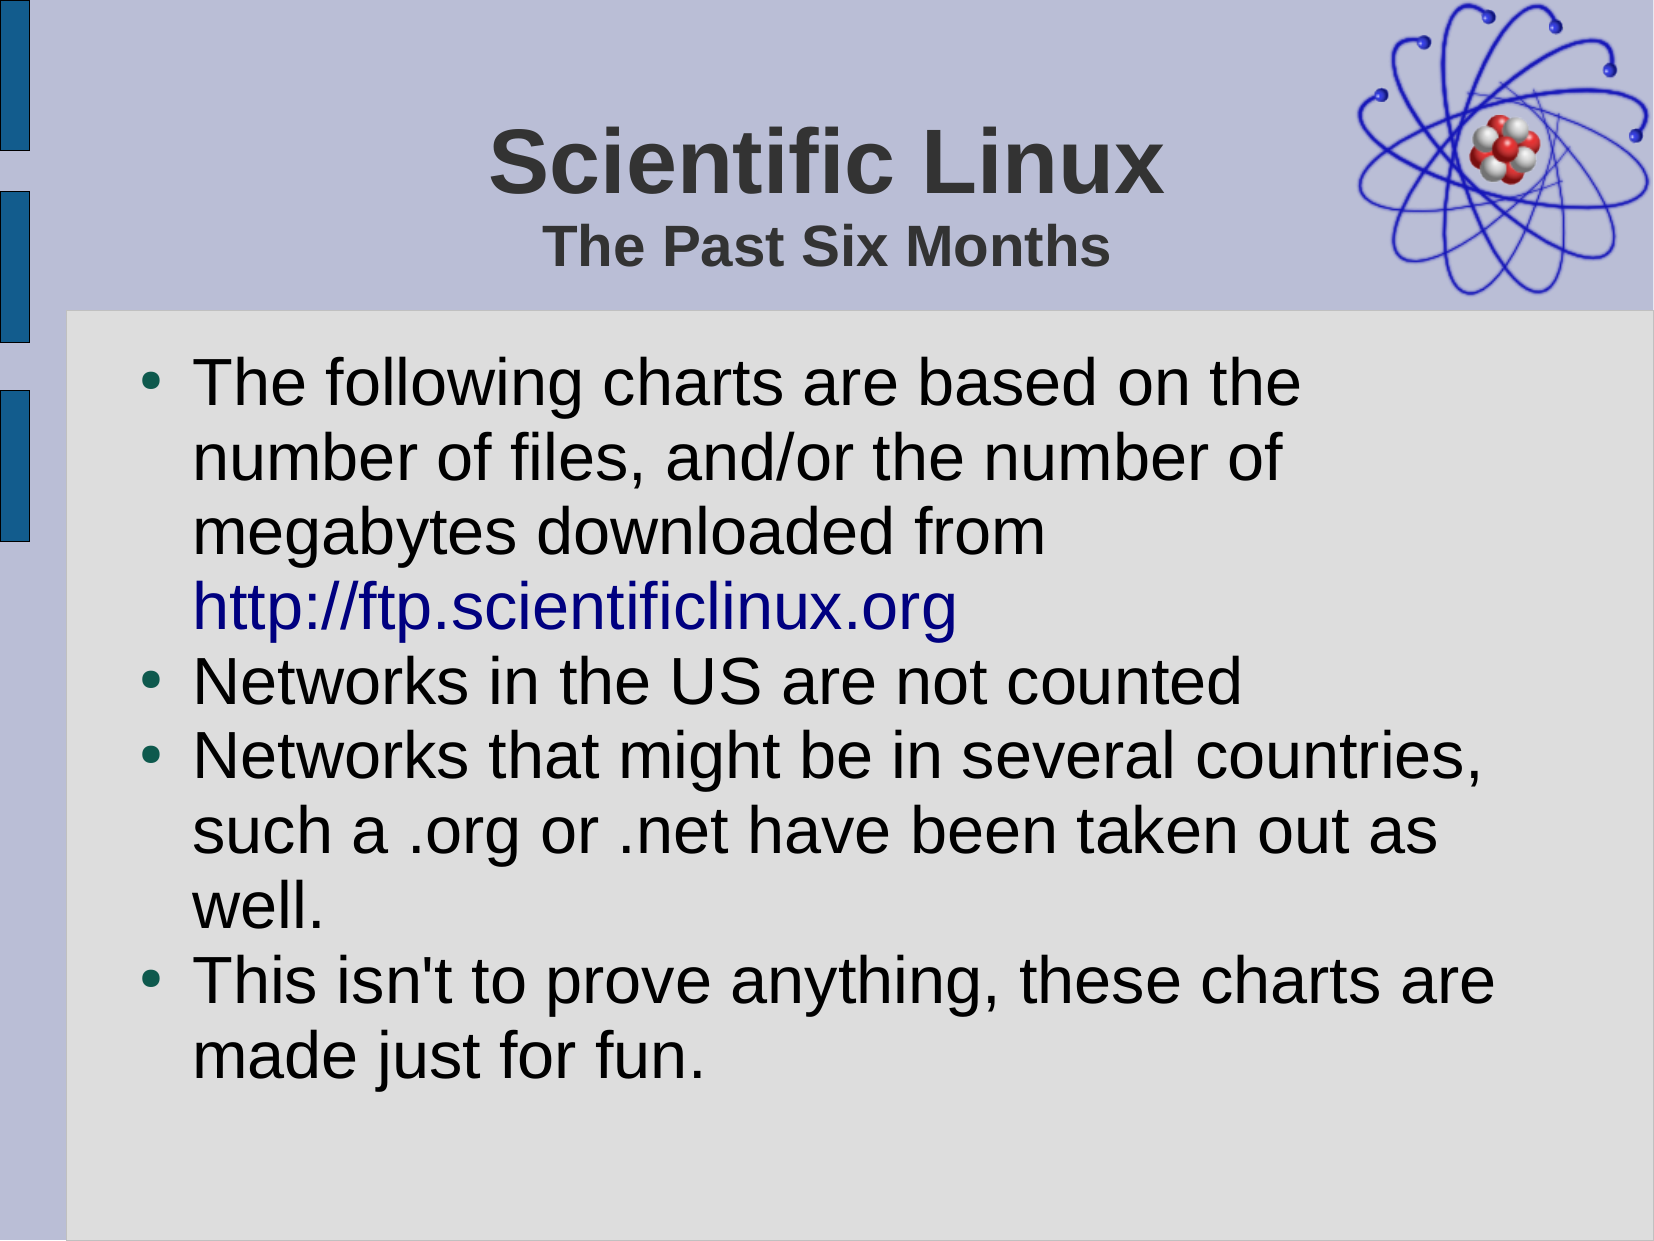

# Scientific Linux The Past Six Months
The following charts are based on the number of files, and/or the number of megabytes downloaded from http://ftp.scientificlinux.org
Networks in the US are not counted
Networks that might be in several countries, such a .org or .net have been taken out as well.
This isn't to prove anything, these charts are made just for fun.